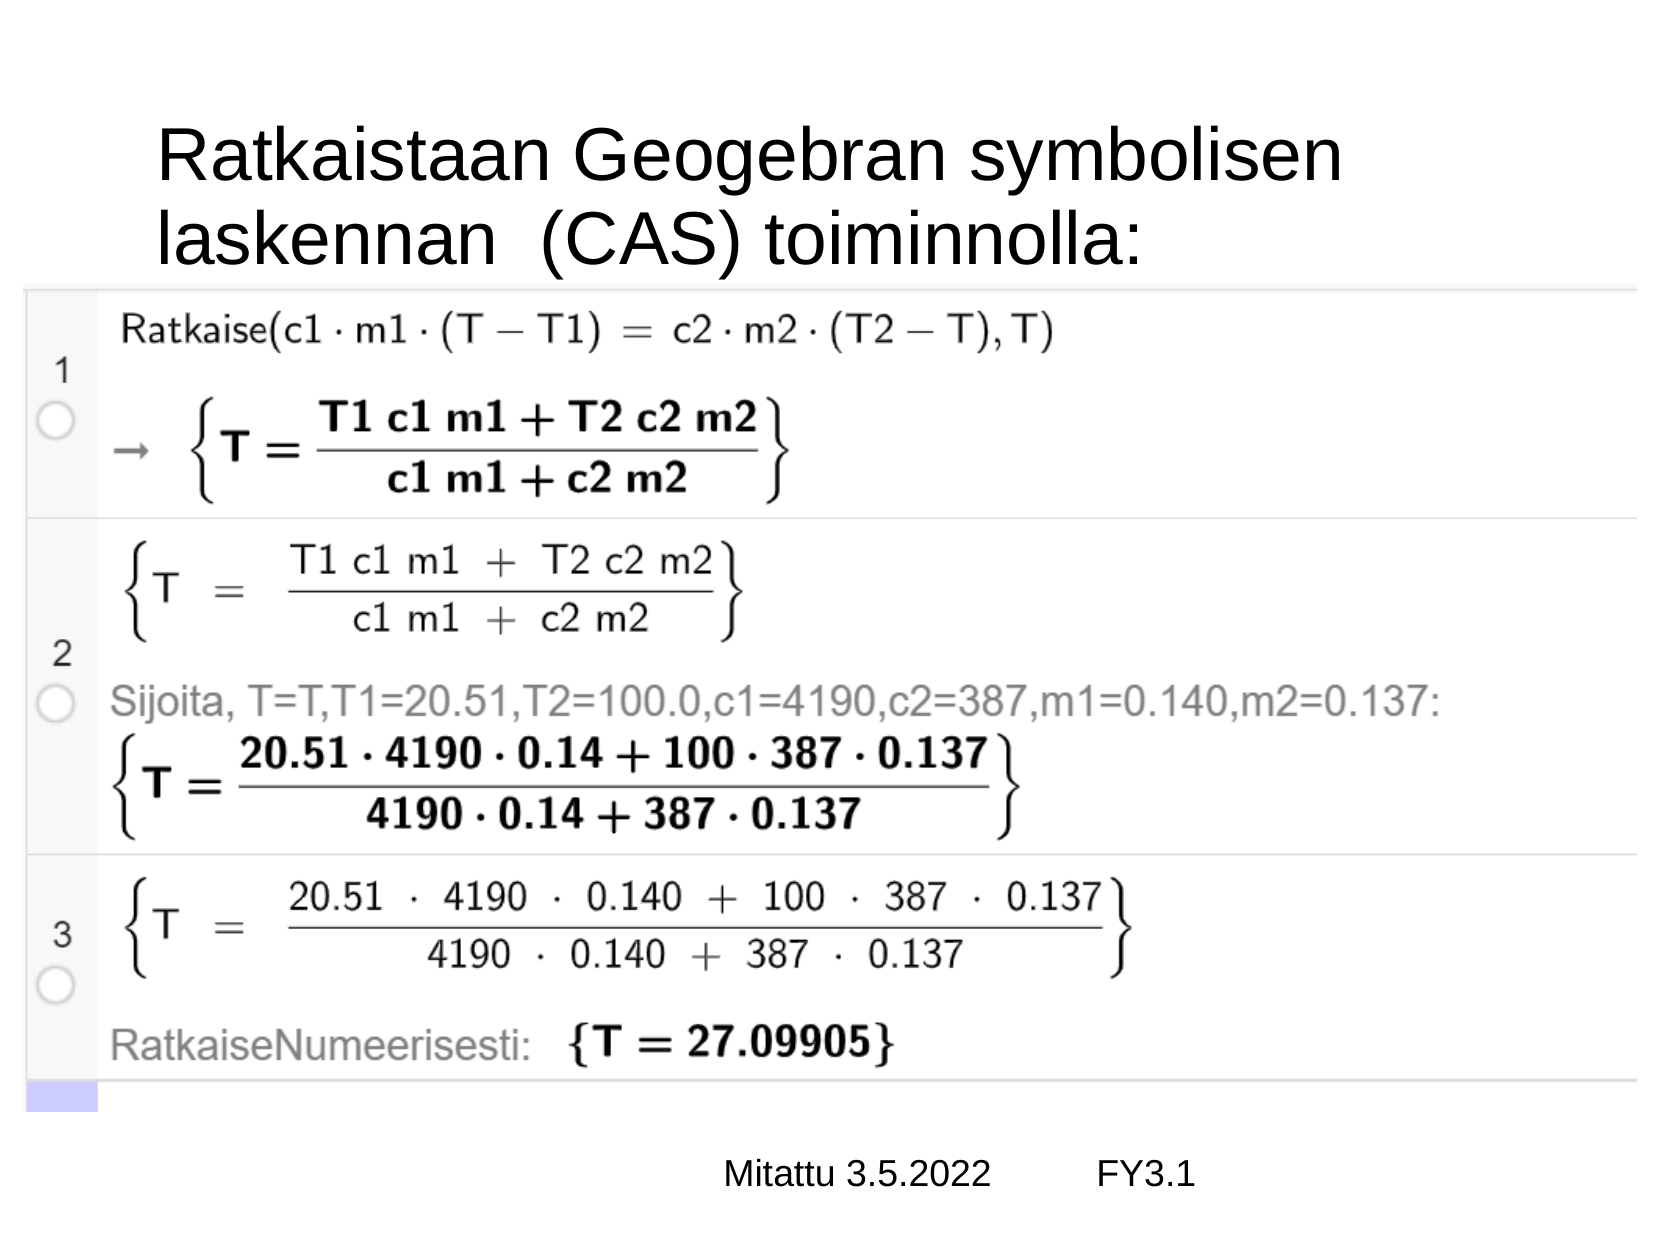

Ratkaistaan Geogebran symbolisen
laskennan (CAS) toiminnolla:
Mitattu 3.5.2022 FY3.1